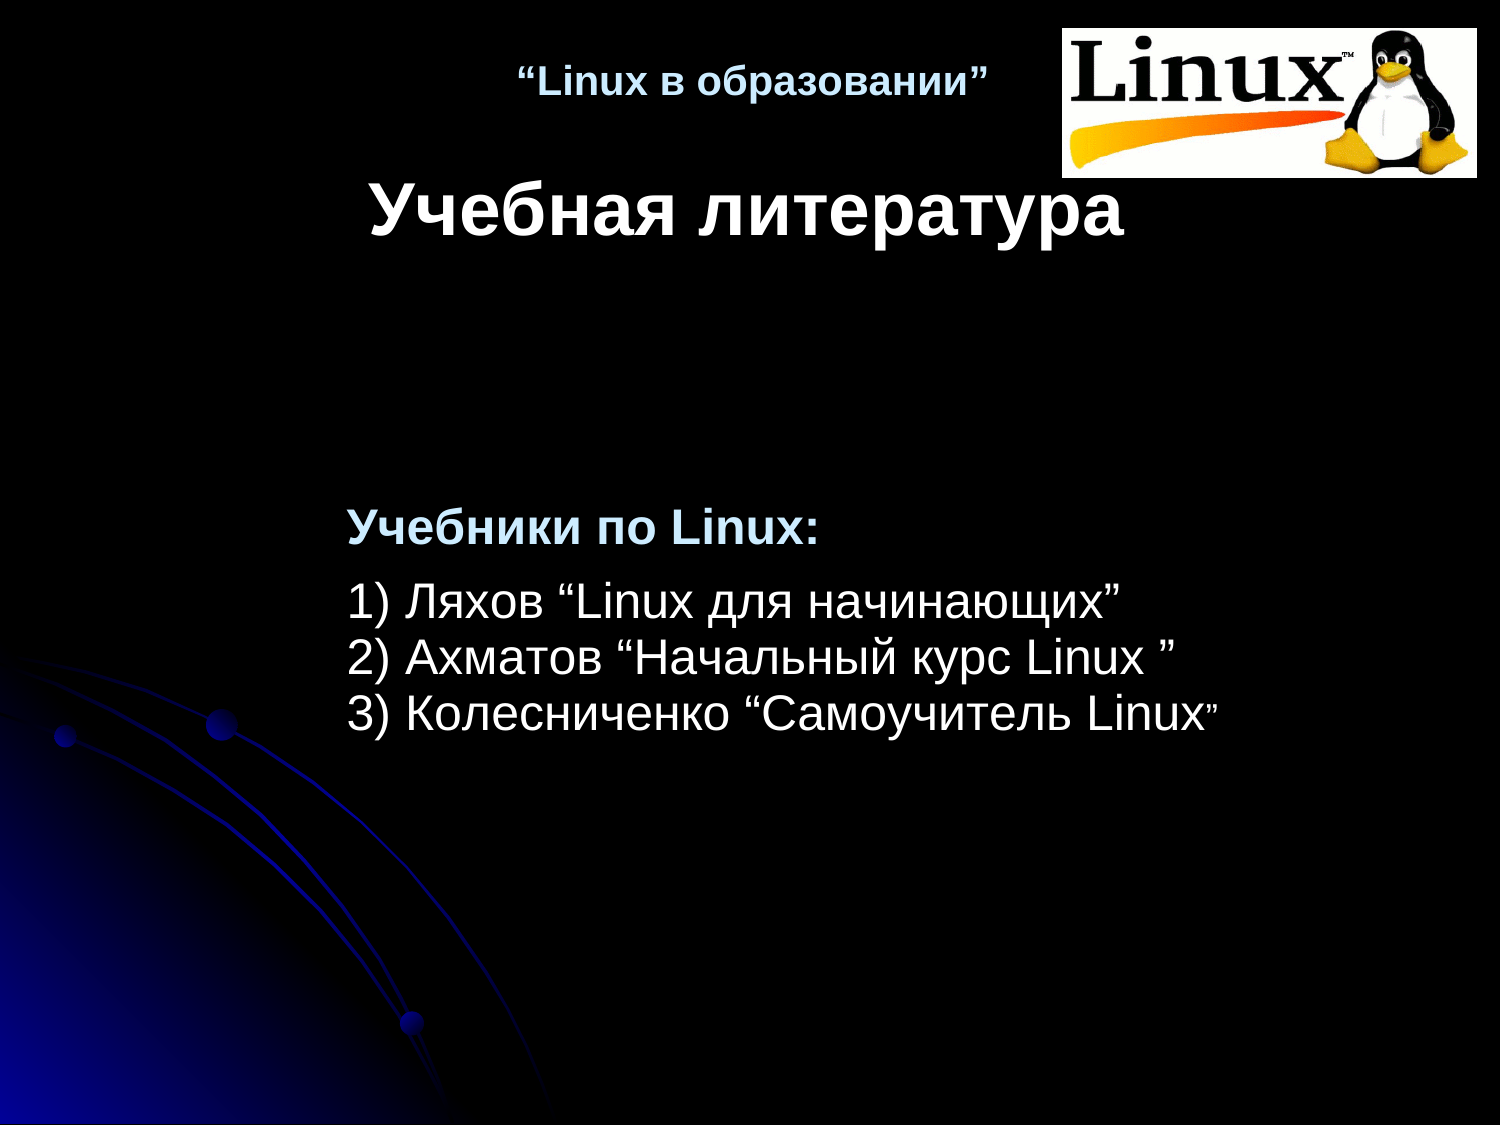

“Linux в образовании”
Учебная литература
Учебники по Linux:
1) Ляхов “Linux для начинающих”
2) Ахматов “Начальный курс Linux ”
3) Колесниченко “Самоучитель Linux”